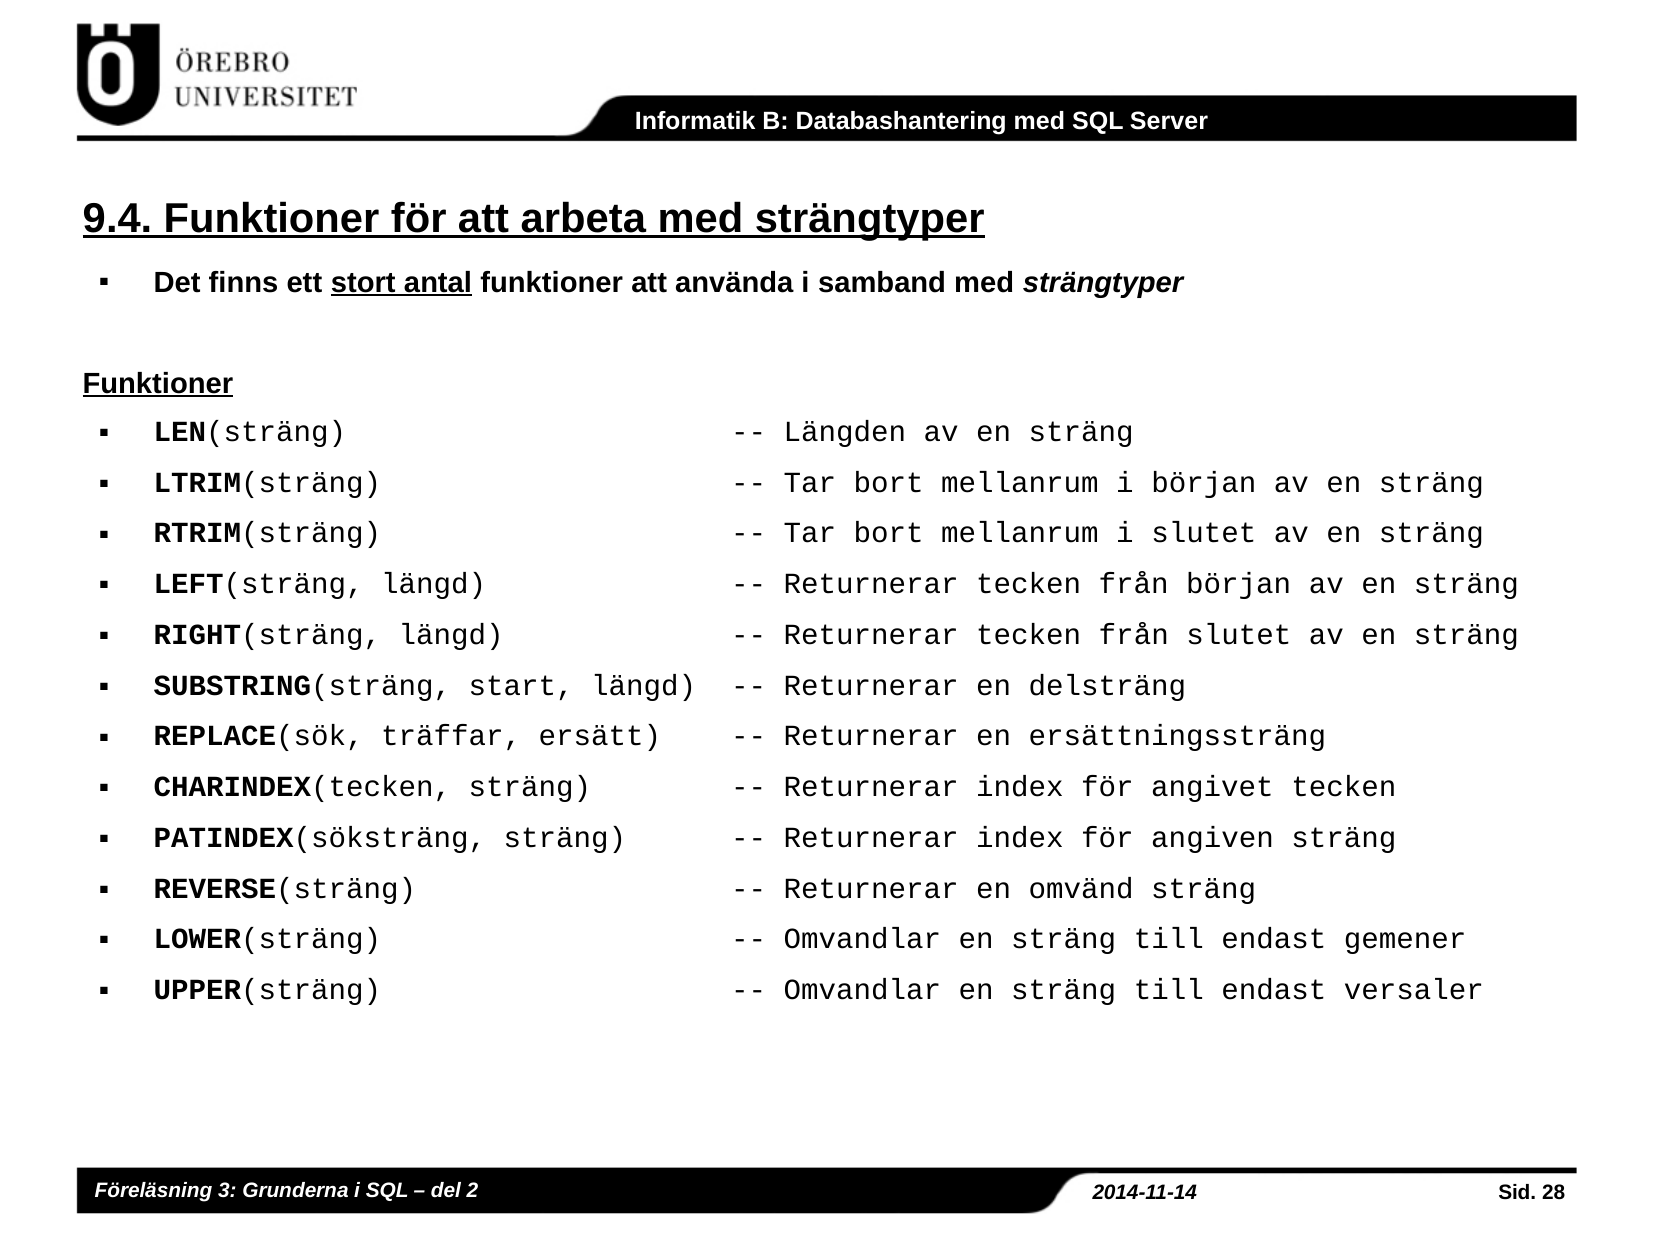

# 9.4. Funktioner för att arbeta med strängtyper
Det finns ett stort antal funktioner att använda i samband med strängtyper
Funktioner
LEN(sträng) -- Längden av en sträng
LTRIM(sträng) -- Tar bort mellanrum i början av en sträng
RTRIM(sträng) -- Tar bort mellanrum i slutet av en sträng
LEFT(sträng, längd) -- Returnerar tecken från början av en sträng
RIGHT(sträng, längd) -- Returnerar tecken från slutet av en sträng
SUBSTRING(sträng, start, längd) -- Returnerar en delsträng
REPLACE(sök, träffar, ersätt) -- Returnerar en ersättningssträng
CHARINDEX(tecken, sträng) -- Returnerar index för angivet tecken
PATINDEX(söksträng, sträng) -- Returnerar index för angiven sträng
REVERSE(sträng) -- Returnerar en omvänd sträng
LOWER(sträng) -- Omvandlar en sträng till endast gemener
UPPER(sträng) -- Omvandlar en sträng till endast versaler
Föreläsning 3: Grunderna i SQL – del 2
2014-11-14
28